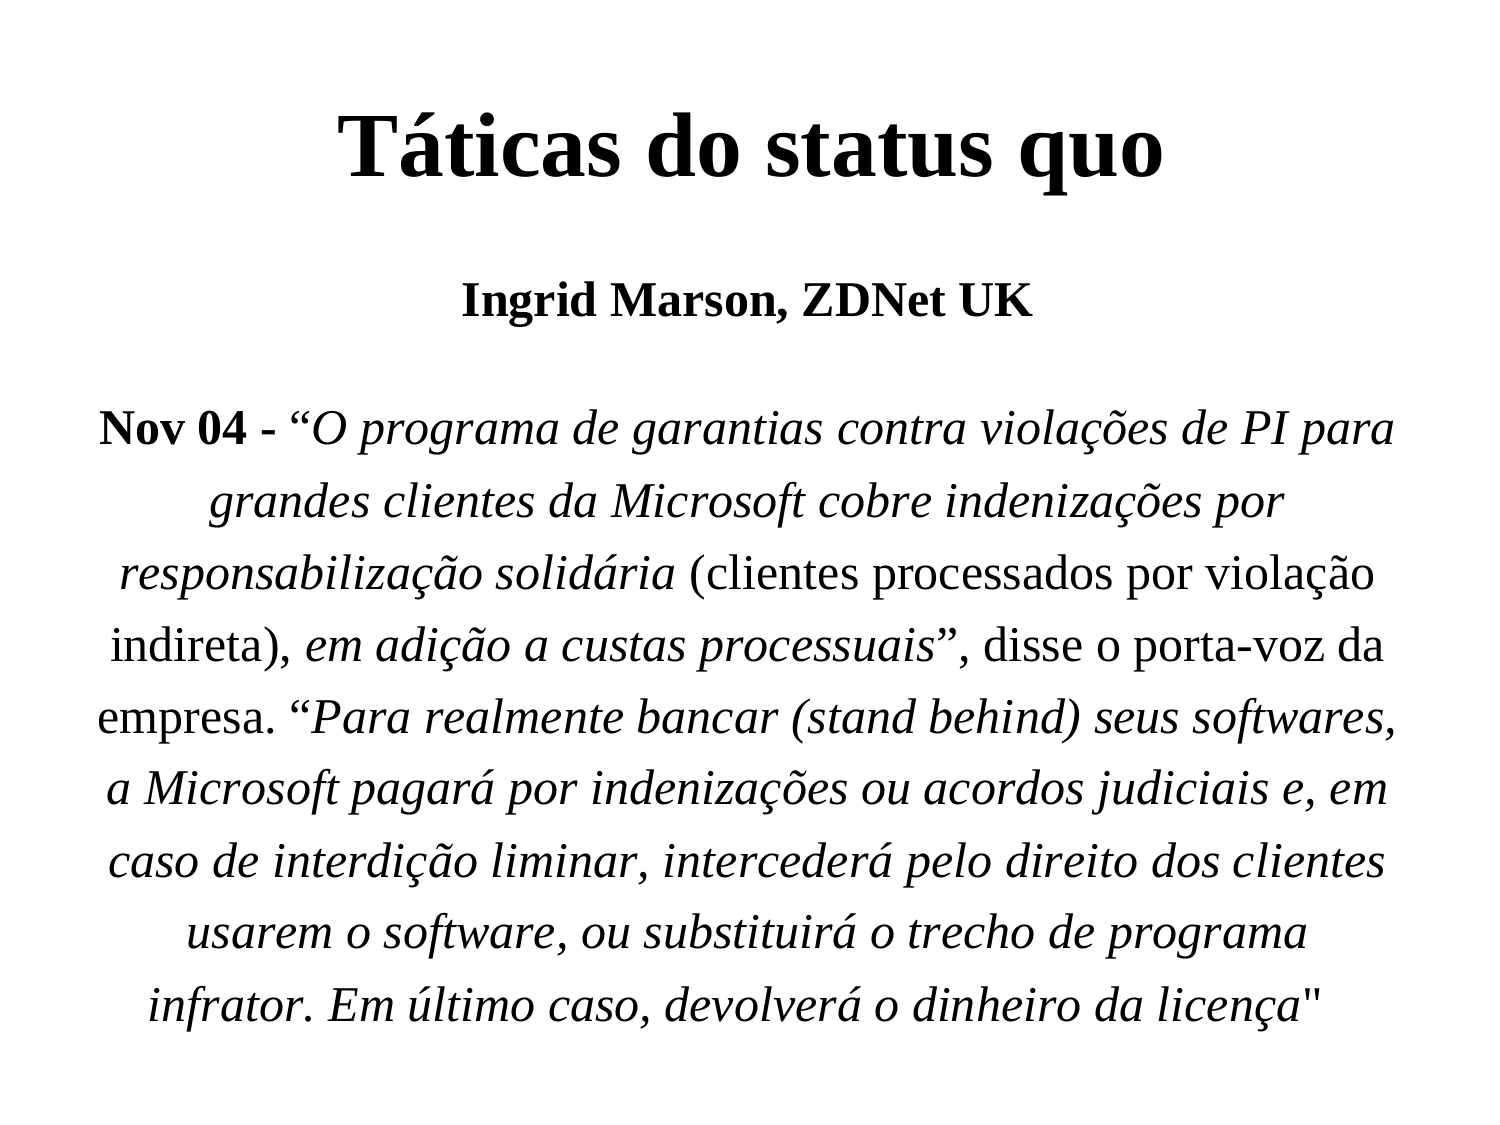

# Táticas do status quo
Ingrid Marson, ZDNet UK
Nov 04 - “O programa de garantias contra violações de PI para grandes clientes da Microsoft cobre indenizações por responsabilização solidária (clientes processados por violação indireta), em adição a custas processuais”, disse o porta-voz da empresa. “Para realmente bancar (stand behind) seus softwares, a Microsoft pagará por indenizações ou acordos judiciais e, em caso de interdição liminar, intercederá pelo direito dos clientes usarem o software, ou substituirá o trecho de programa infrator. Em último caso, devolverá o dinheiro da licença"